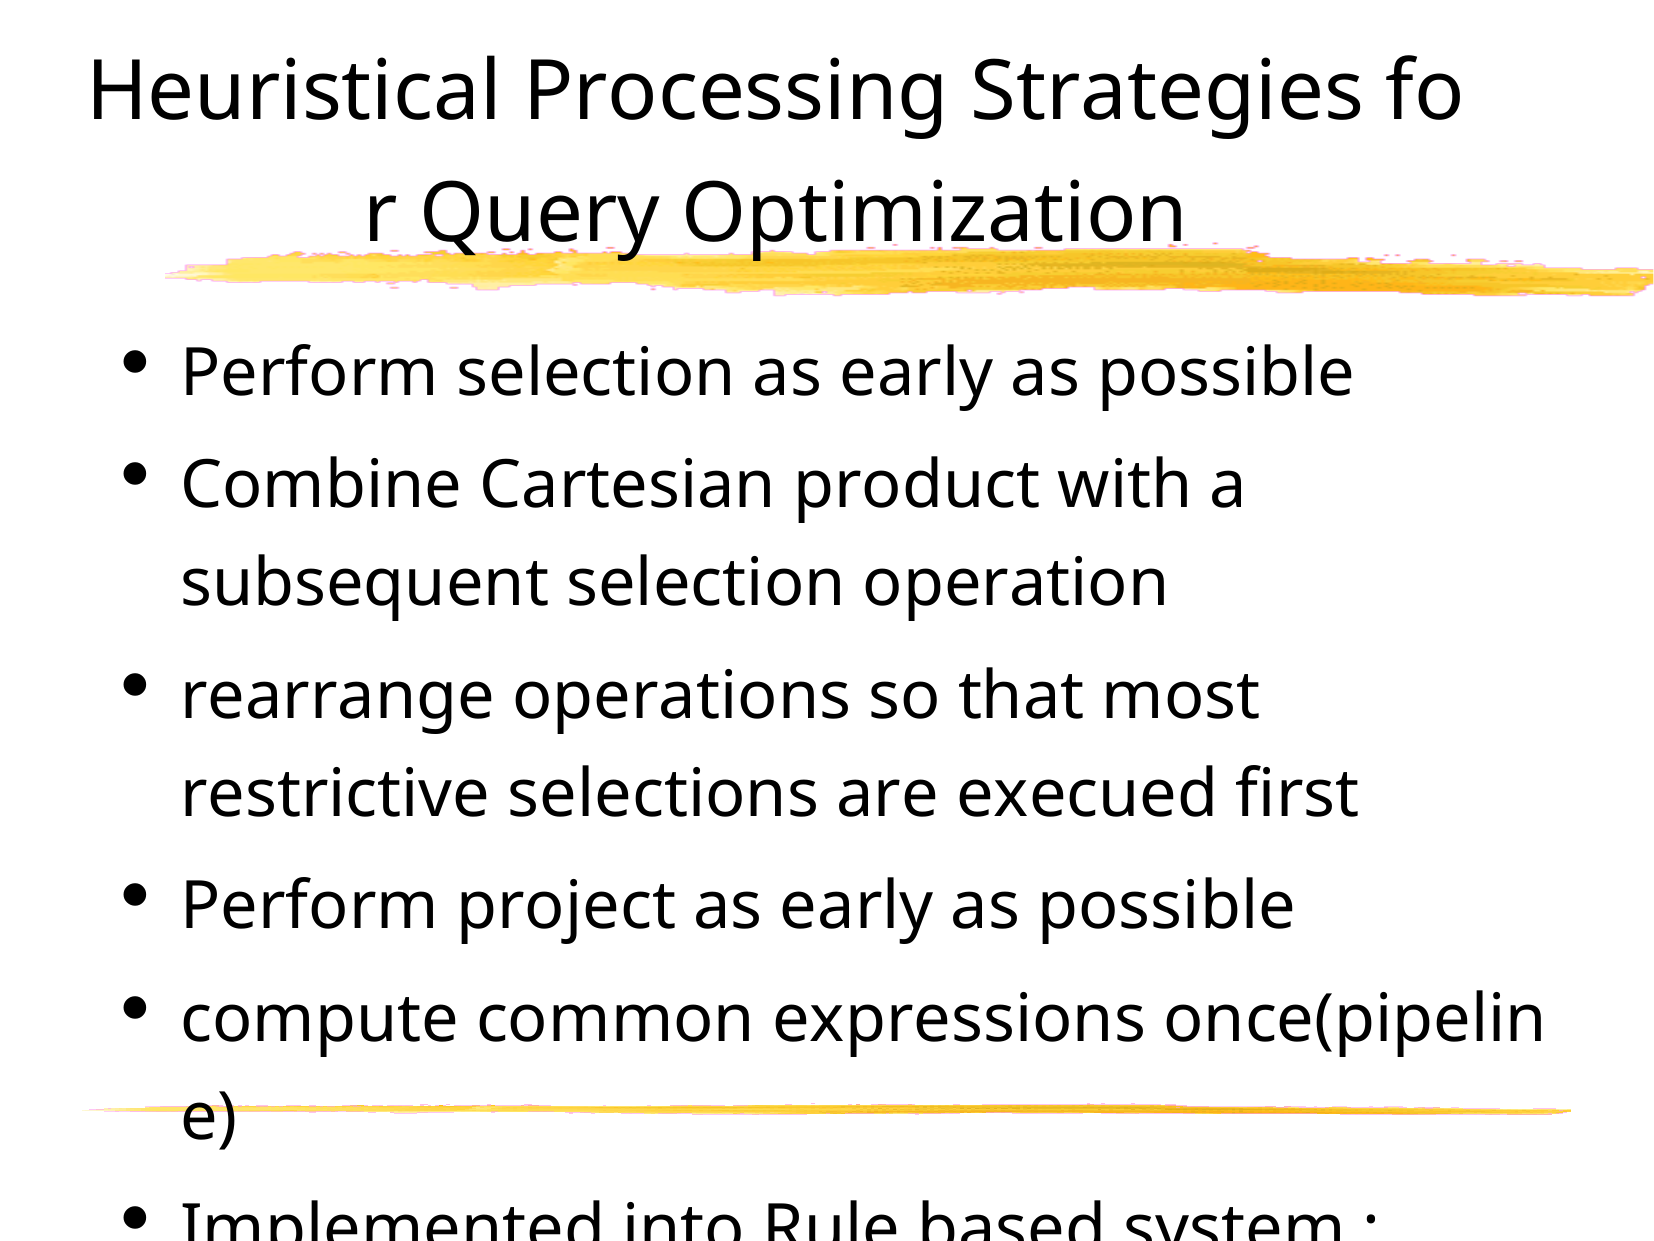

# Heuristical Processing Strategies for Query Optimization
Perform selection as early as possible
Combine Cartesian product with a
subsequent selection operation
rearrange operations so that most
restrictive selections are execued first
Perform project as early as possible
compute common expressions once(pipeline)
Implemented into Rule based system :
Table 23(21).4 (Oracle)